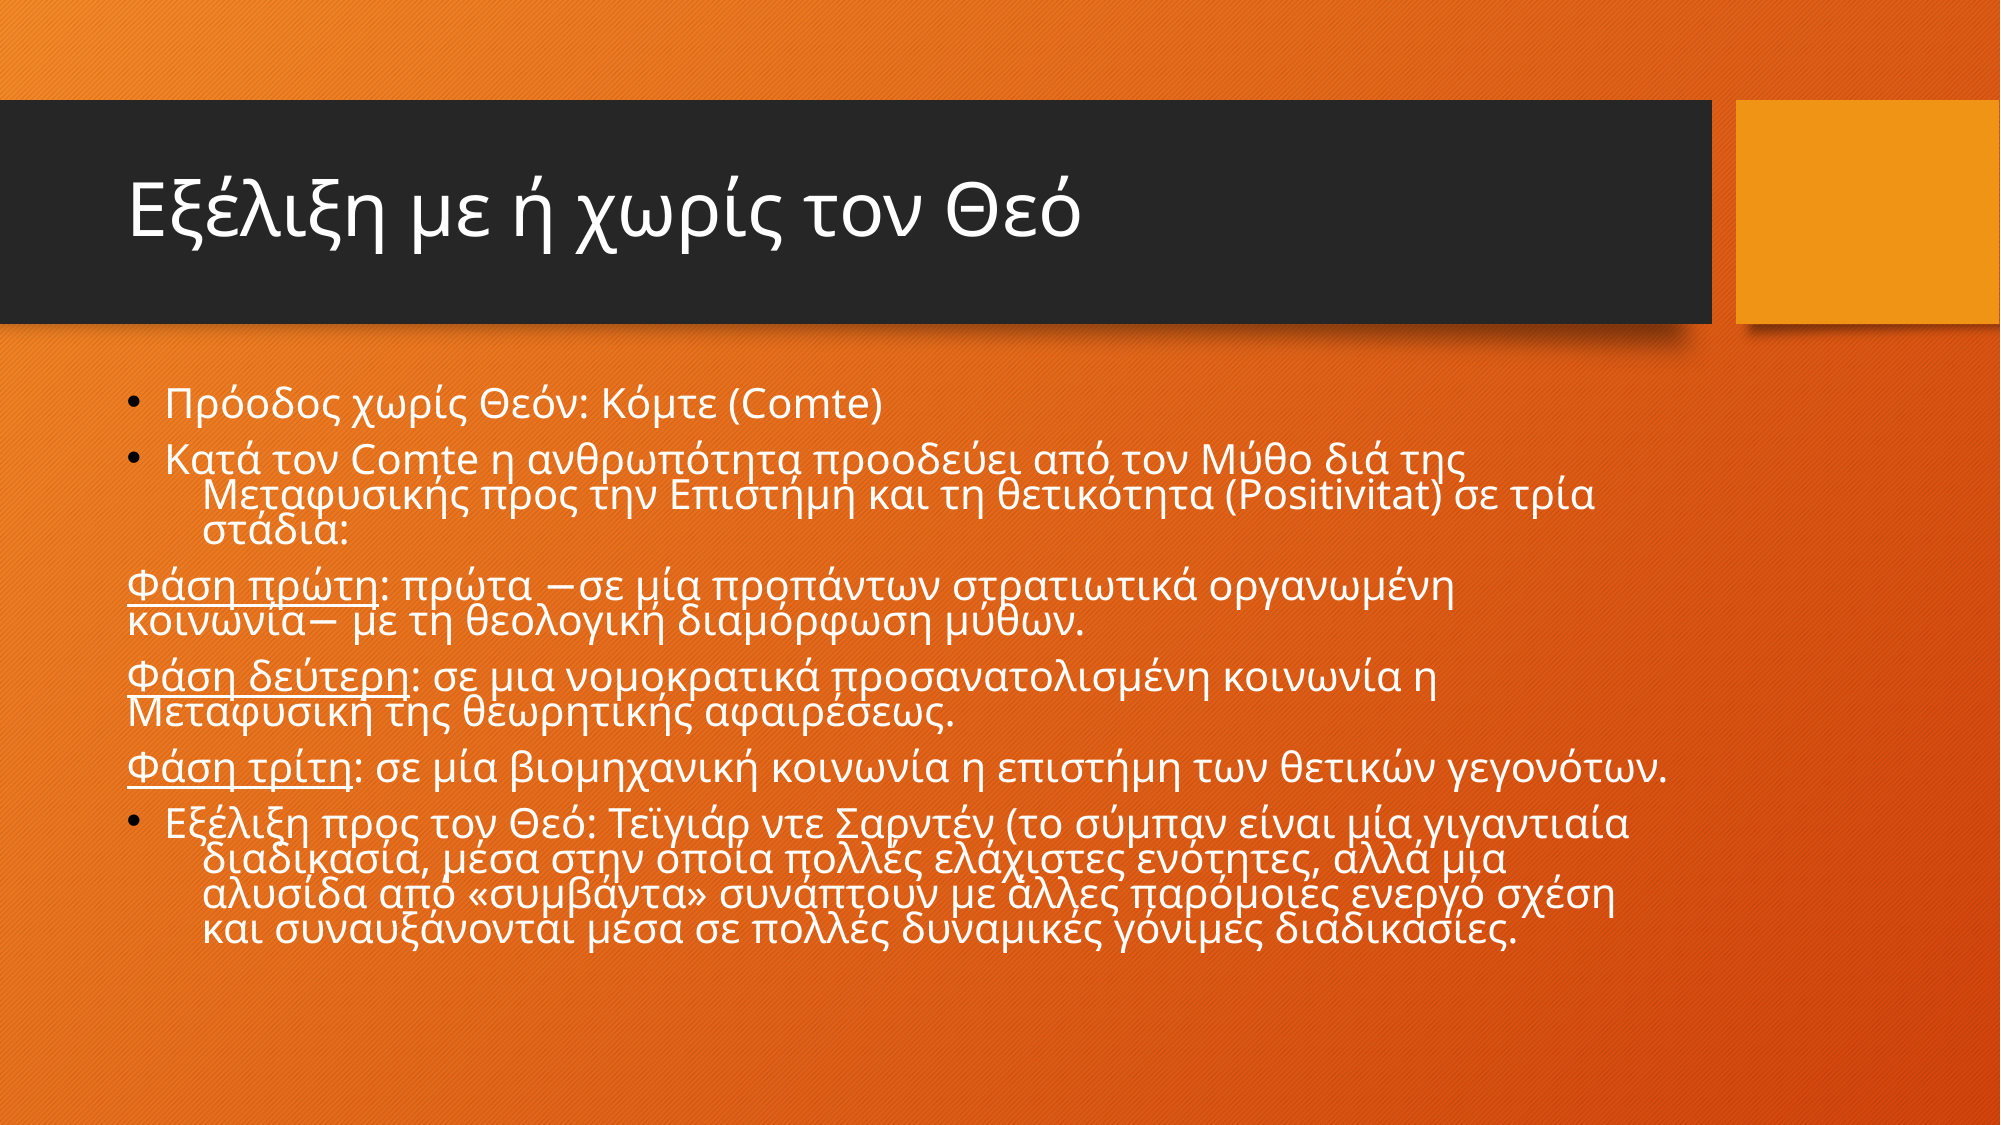

# Εξέλιξη με ή χωρίς τον Θεό
Πρόοδος χωρίς Θεόν: Κόμτε (Comte)
Κατά τον Comte η ανθρωπότητα προοδεύει από τον Μύθο διά της Μεταφυσικής προς την Επιστήμη και τη θετικότητα (Positivitat) σε τρία στάδια:
Φάση πρώτη: πρώτα −σε μία προπάντων στρατιωτικά οργανωμένη κοινωνία− με τη θεολογική διαμόρφωση μύθων.
Φάση δεύτερη: σε μια νομοκρατικά προσανατολισμένη κοινωνία η Μεταφυσική της θεωρητικής αφαιρέσεως.
Φάση τρίτη: σε μία βιομηχανική κοινωνία η επιστήμη των θετικών γεγονότων.
Εξέλιξη προς τον Θεό: Τεϊγιάρ ντε Σαρντέν (το σύμπαν είναι μία γιγαντιαία διαδικασία, μέσα στην οποία πολλές ελάχιστες ενότητες, αλλά μια αλυσίδα από «συμβάντα» συνάπτουν με άλλες παρόμοιες ενεργό σχέση και συναυξάνονται μέσα σε πολλές δυναμικές γόνιμες διαδικασίες.